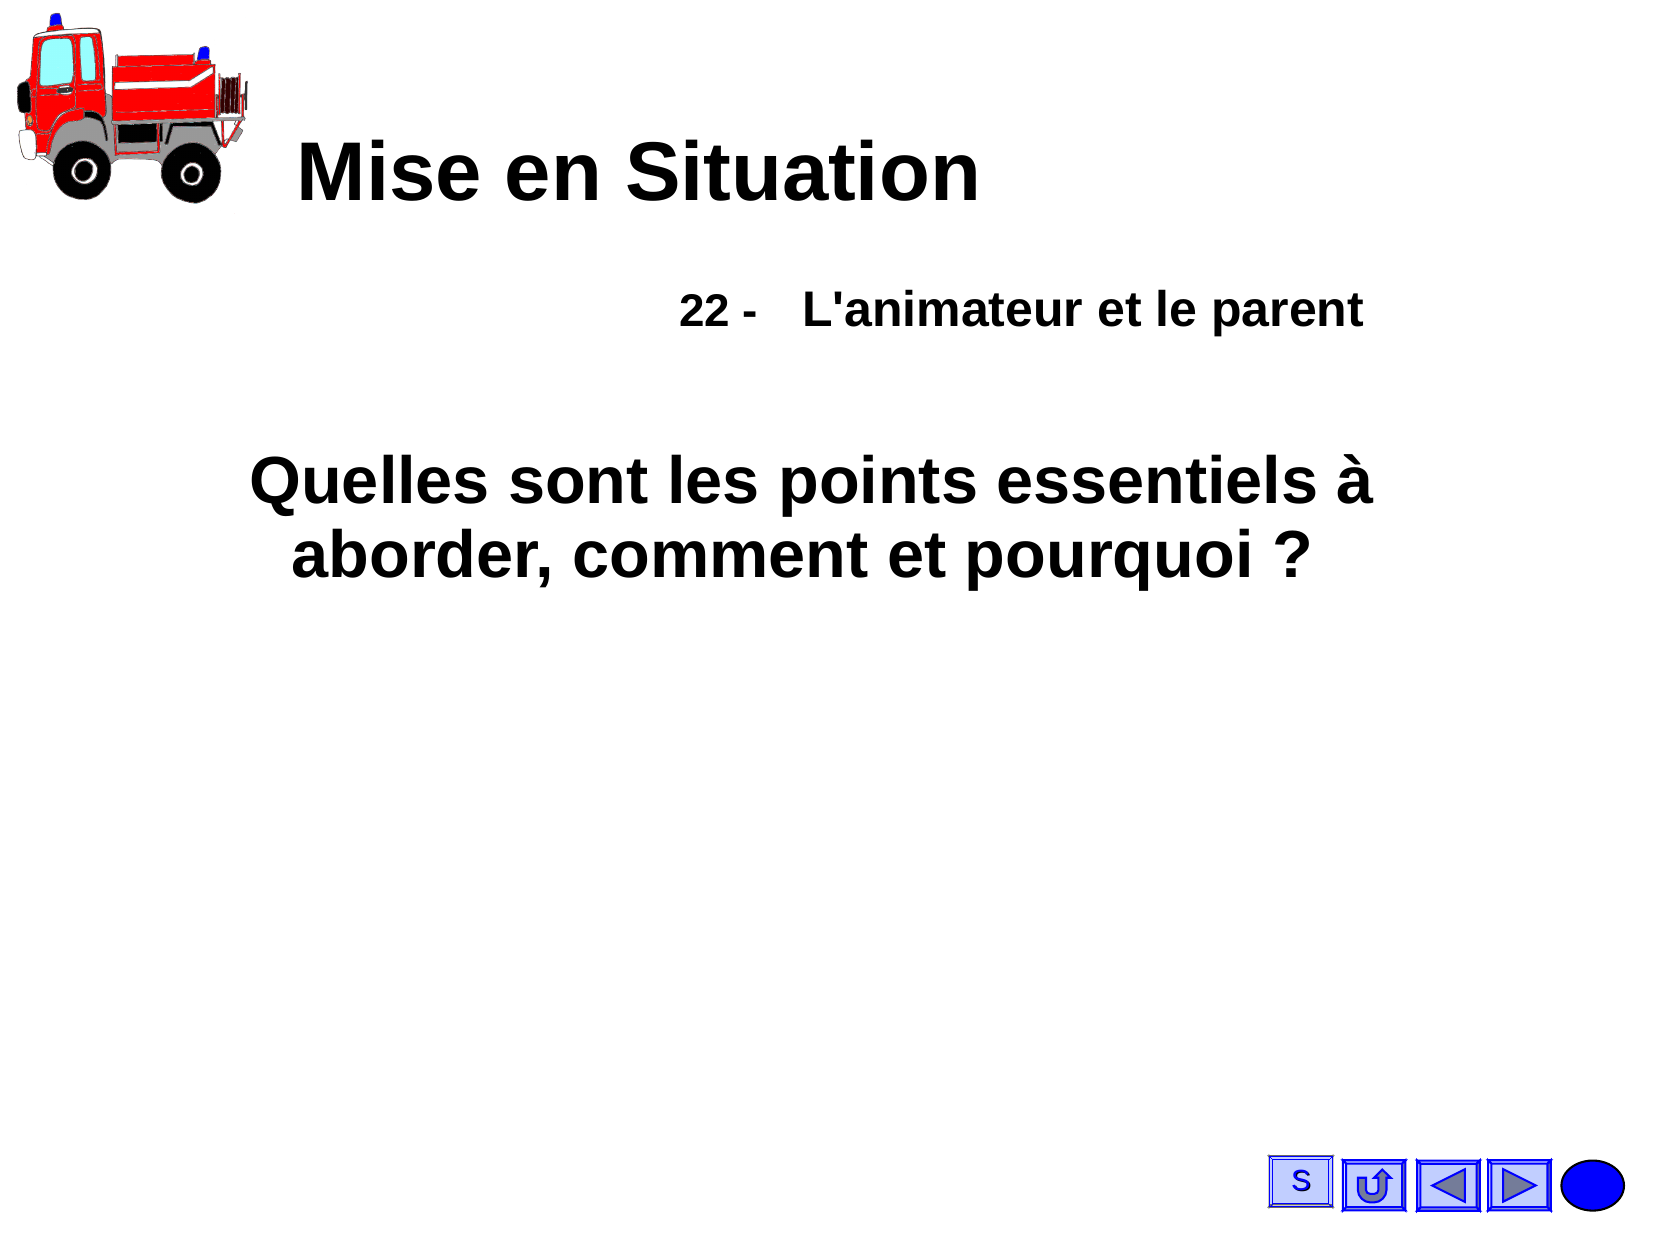

Mise en Situation
22 -   L'animateur et le parent
# Quelles sont les points essentiels à aborder, comment et pourquoi ?